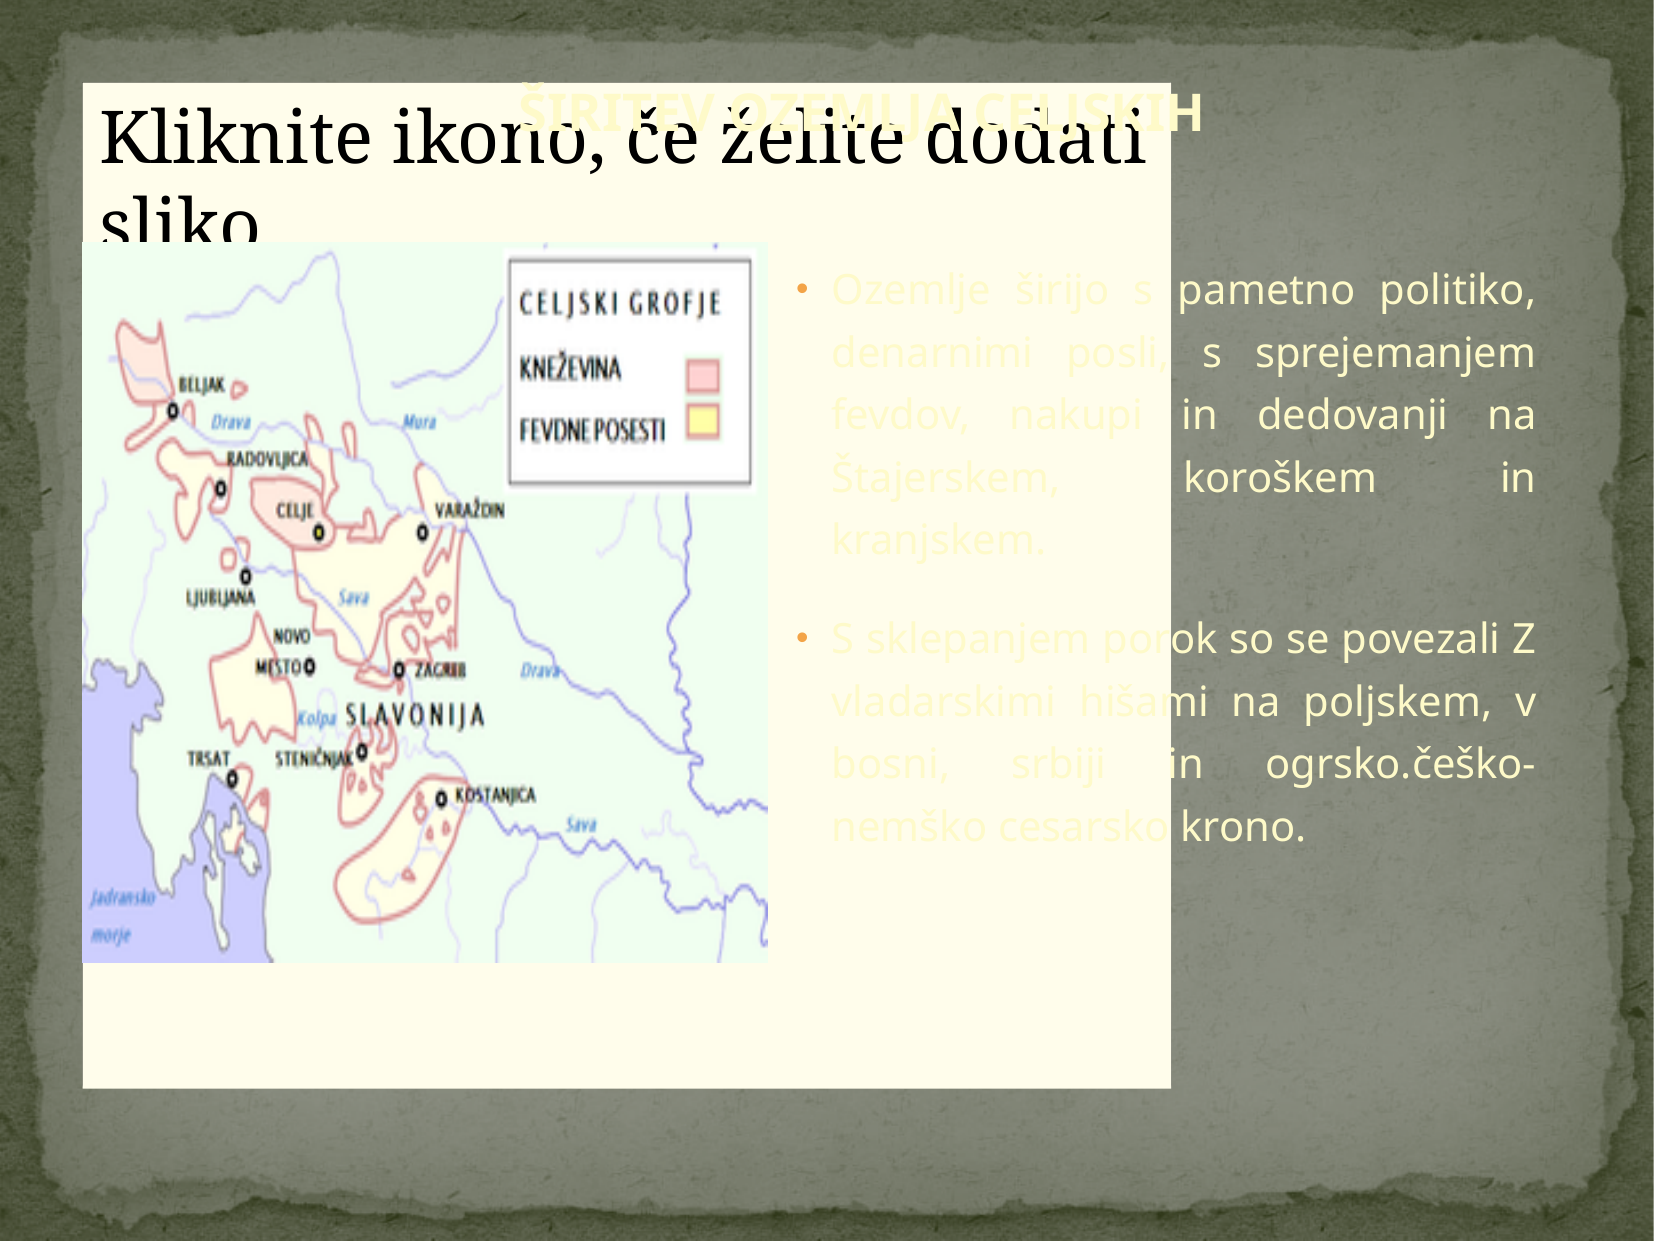

ŠIRITEV OZEMLJA CELJSKIH
Ozemlje širijo s pametno politiko, denarnimi posli, s sprejemanjem fevdov, nakupi in dedovanji na Štajerskem, koroškem in kranjskem.
S sklepanjem porok so se povezali Z vladarskimi hišami na poljskem, v bosni, srbiji in ogrsko.češko-nemško cesarsko krono.